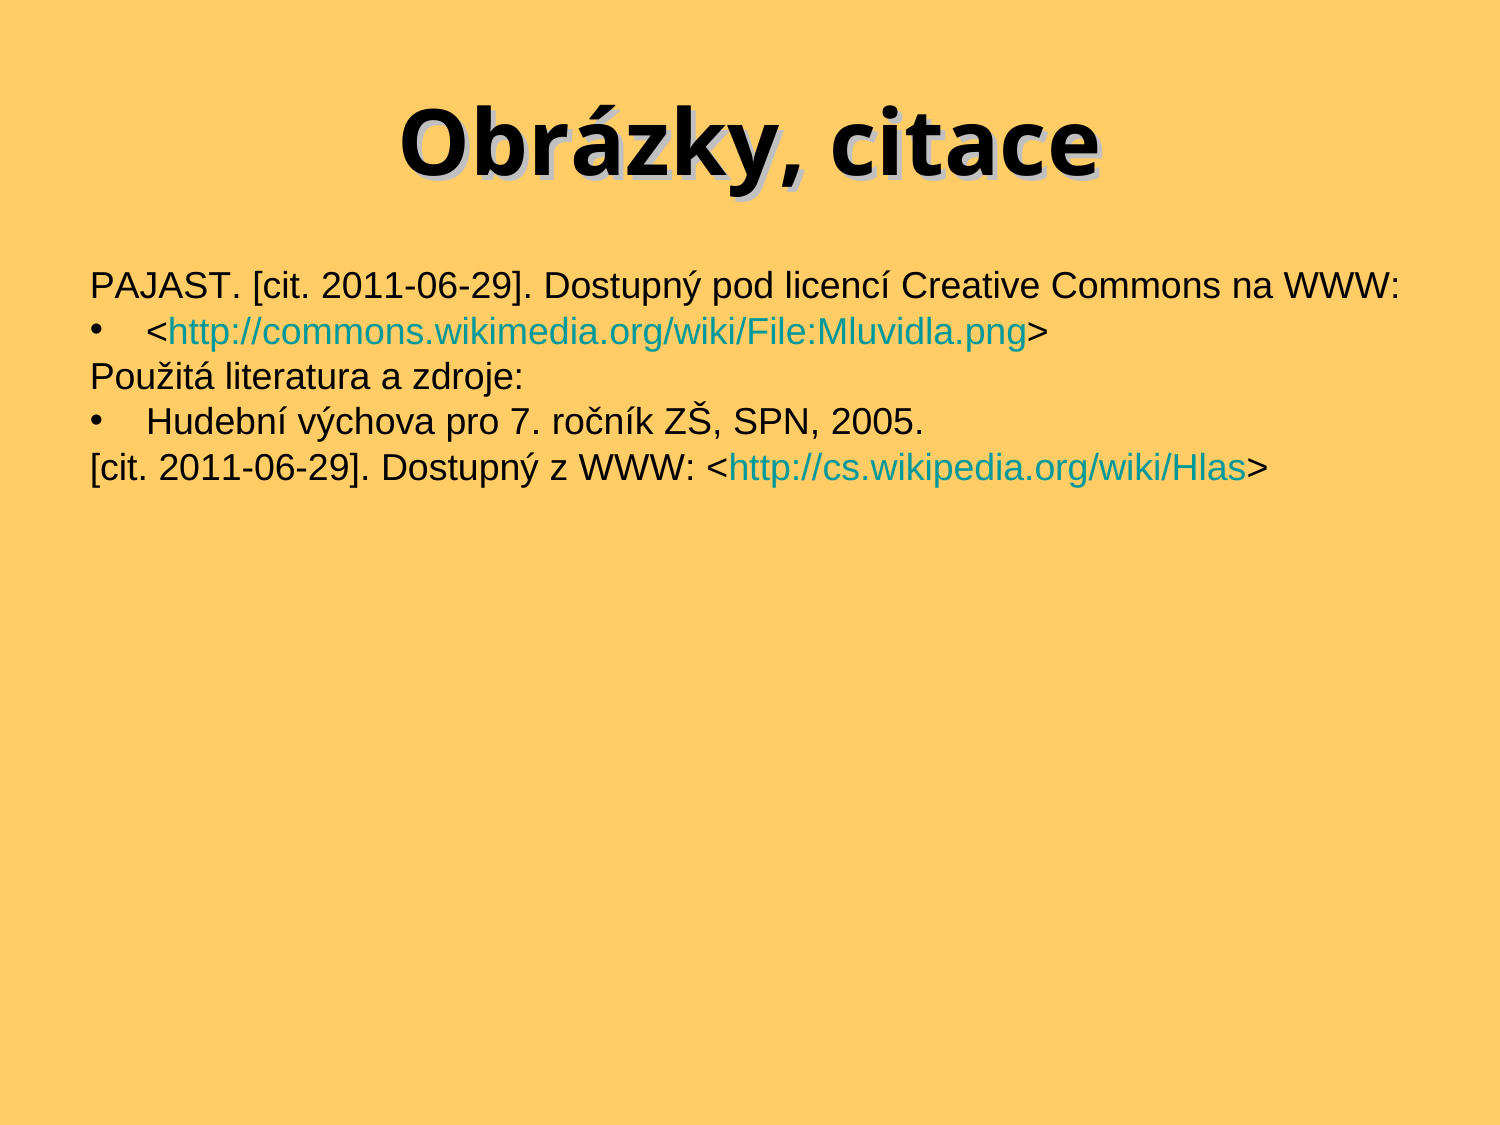

# Obrázky, citace
PAJAST. [cit. 2011-06-29]. Dostupný pod licencí Creative Commons na WWW:
<http://commons.wikimedia.org/wiki/File:Mluvidla.png>
Použitá literatura a zdroje:
Hudební výchova pro 7. ročník ZŠ, SPN, 2005.
[cit. 2011-06-29]. Dostupný z WWW: <http://cs.wikipedia.org/wiki/Hlas>